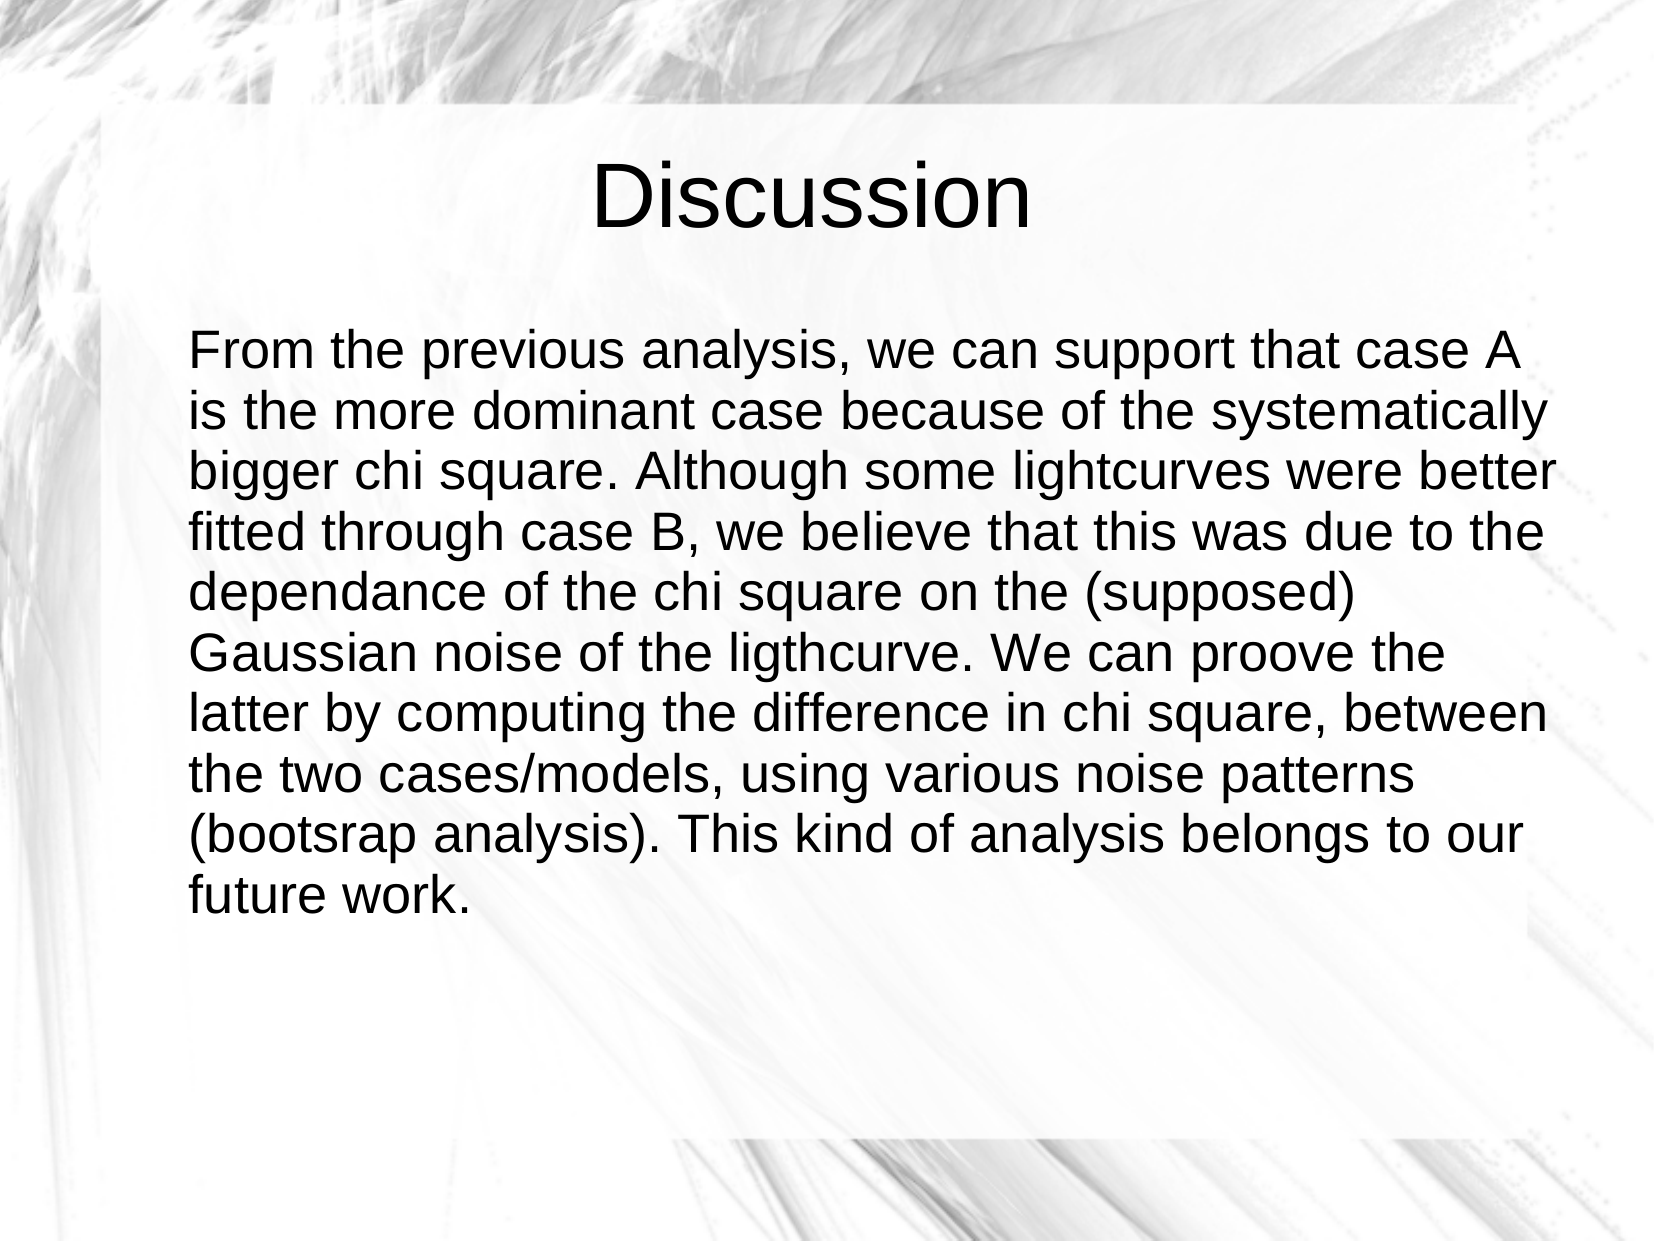

# Discussion
From the previous analysis, we can support that case A is the more dominant case because of the systematically bigger chi square. Although some lightcurves were better fitted through case B, we believe that this was due to the dependance of the chi square on the (supposed) Gaussian noise of the ligthcurve. We can proove the latter by computing the difference in chi square, between the two cases/models, using various noise patterns (bootsrap analysis). This kind of analysis belongs to our future work.